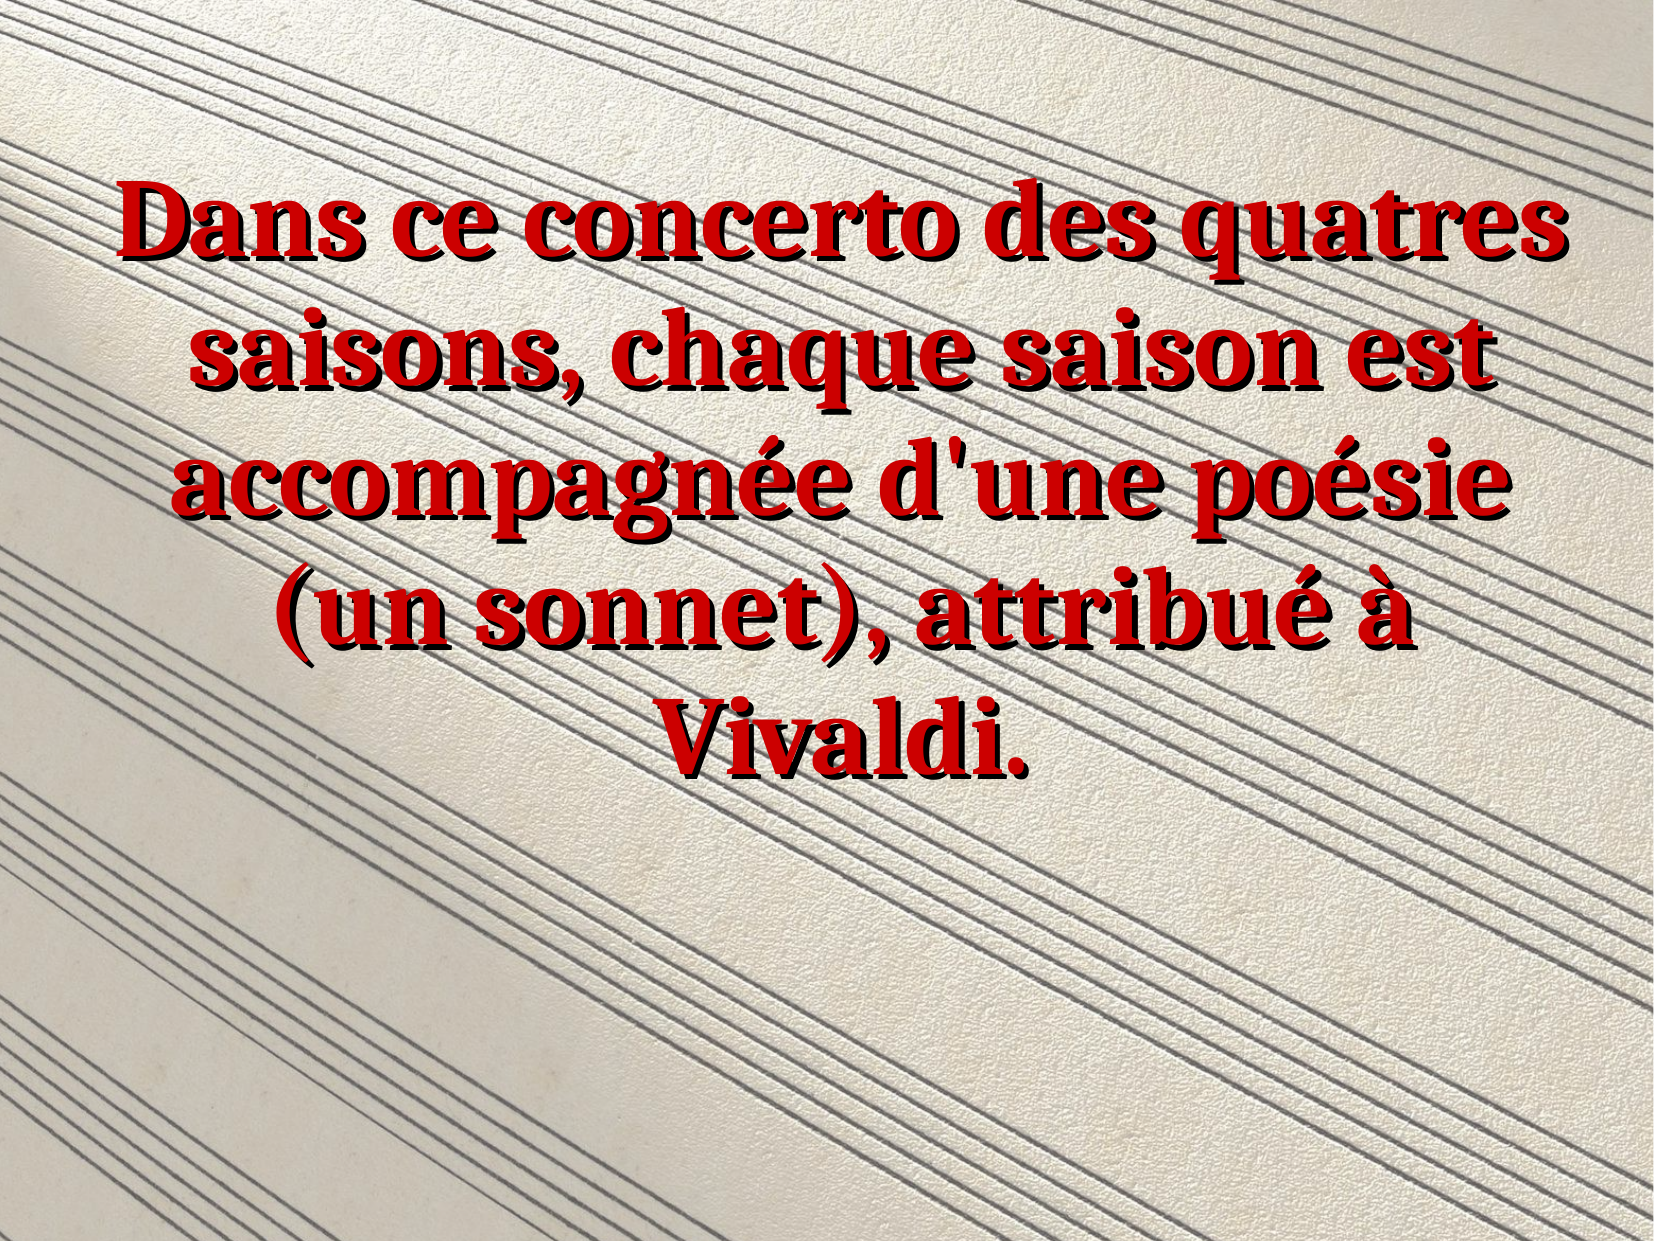

Dans ce concerto des quatres saisons, chaque saison est accompagnée d'une poésie (un sonnet), attribué à Vivaldi.